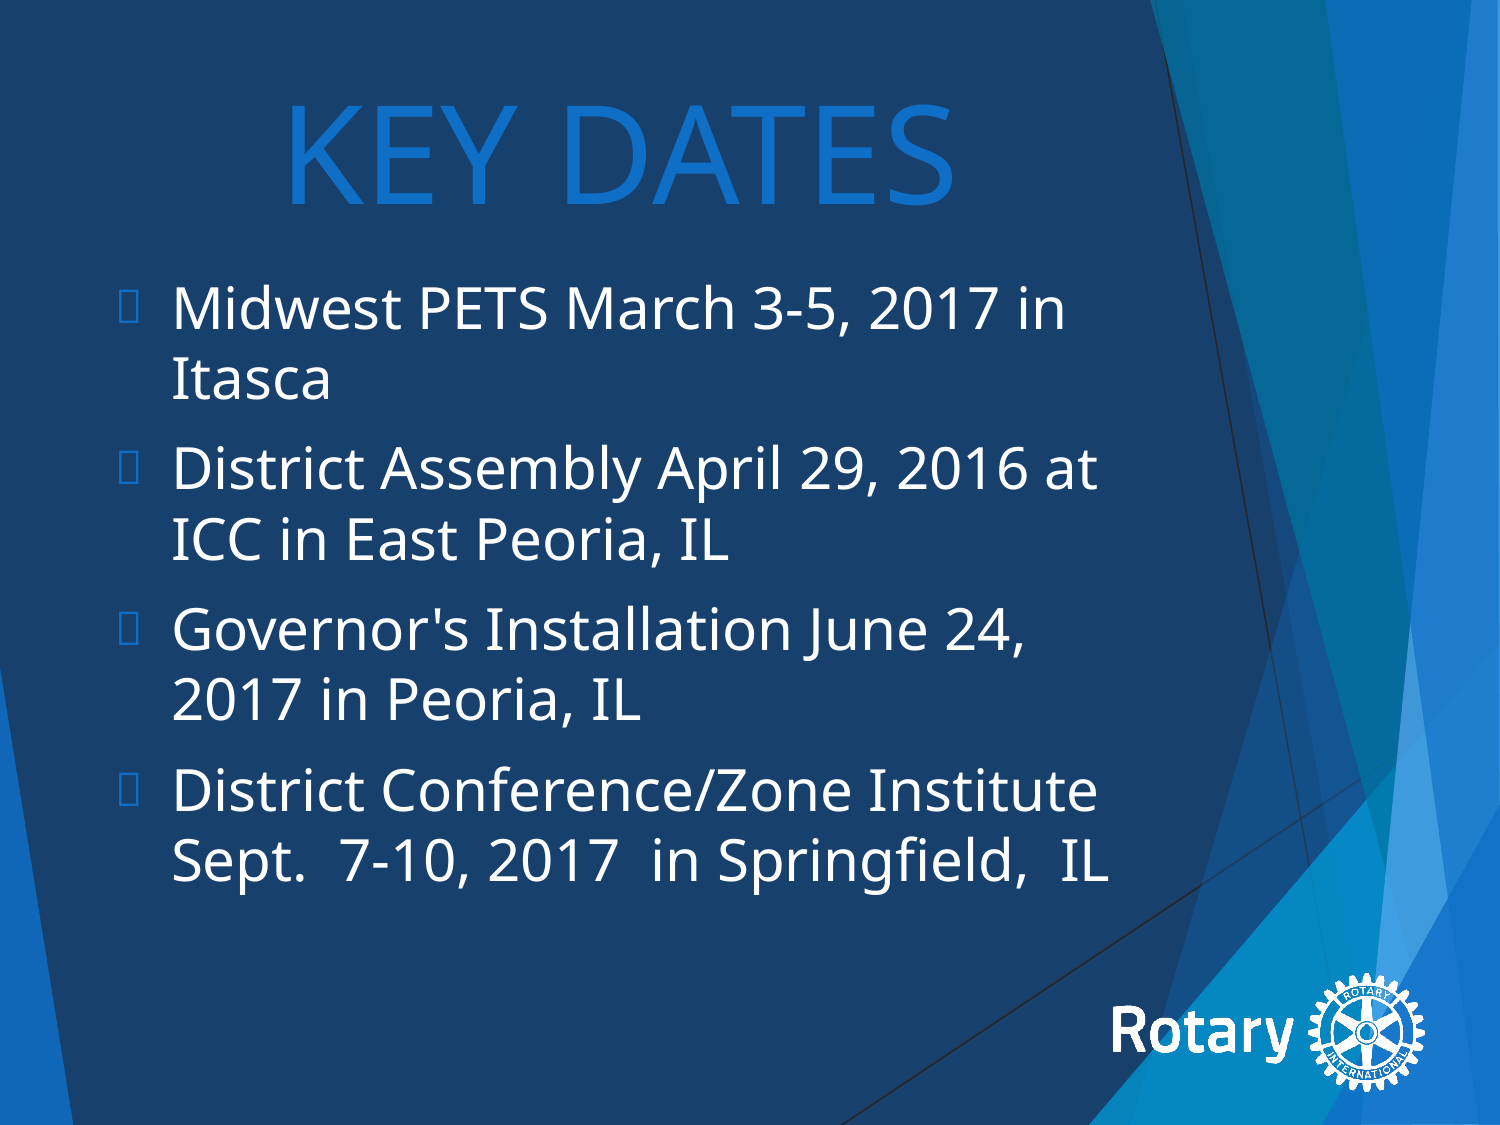

# KEY DATES
Midwest PETS March 3-5, 2017 in Itasca
District Assembly April 29, 2016 at ICC in East Peoria, IL
Governor's Installation June 24, 2017 in Peoria, IL
District Conference/Zone Institute Sept. 7-10, 2017 in Springfield, IL